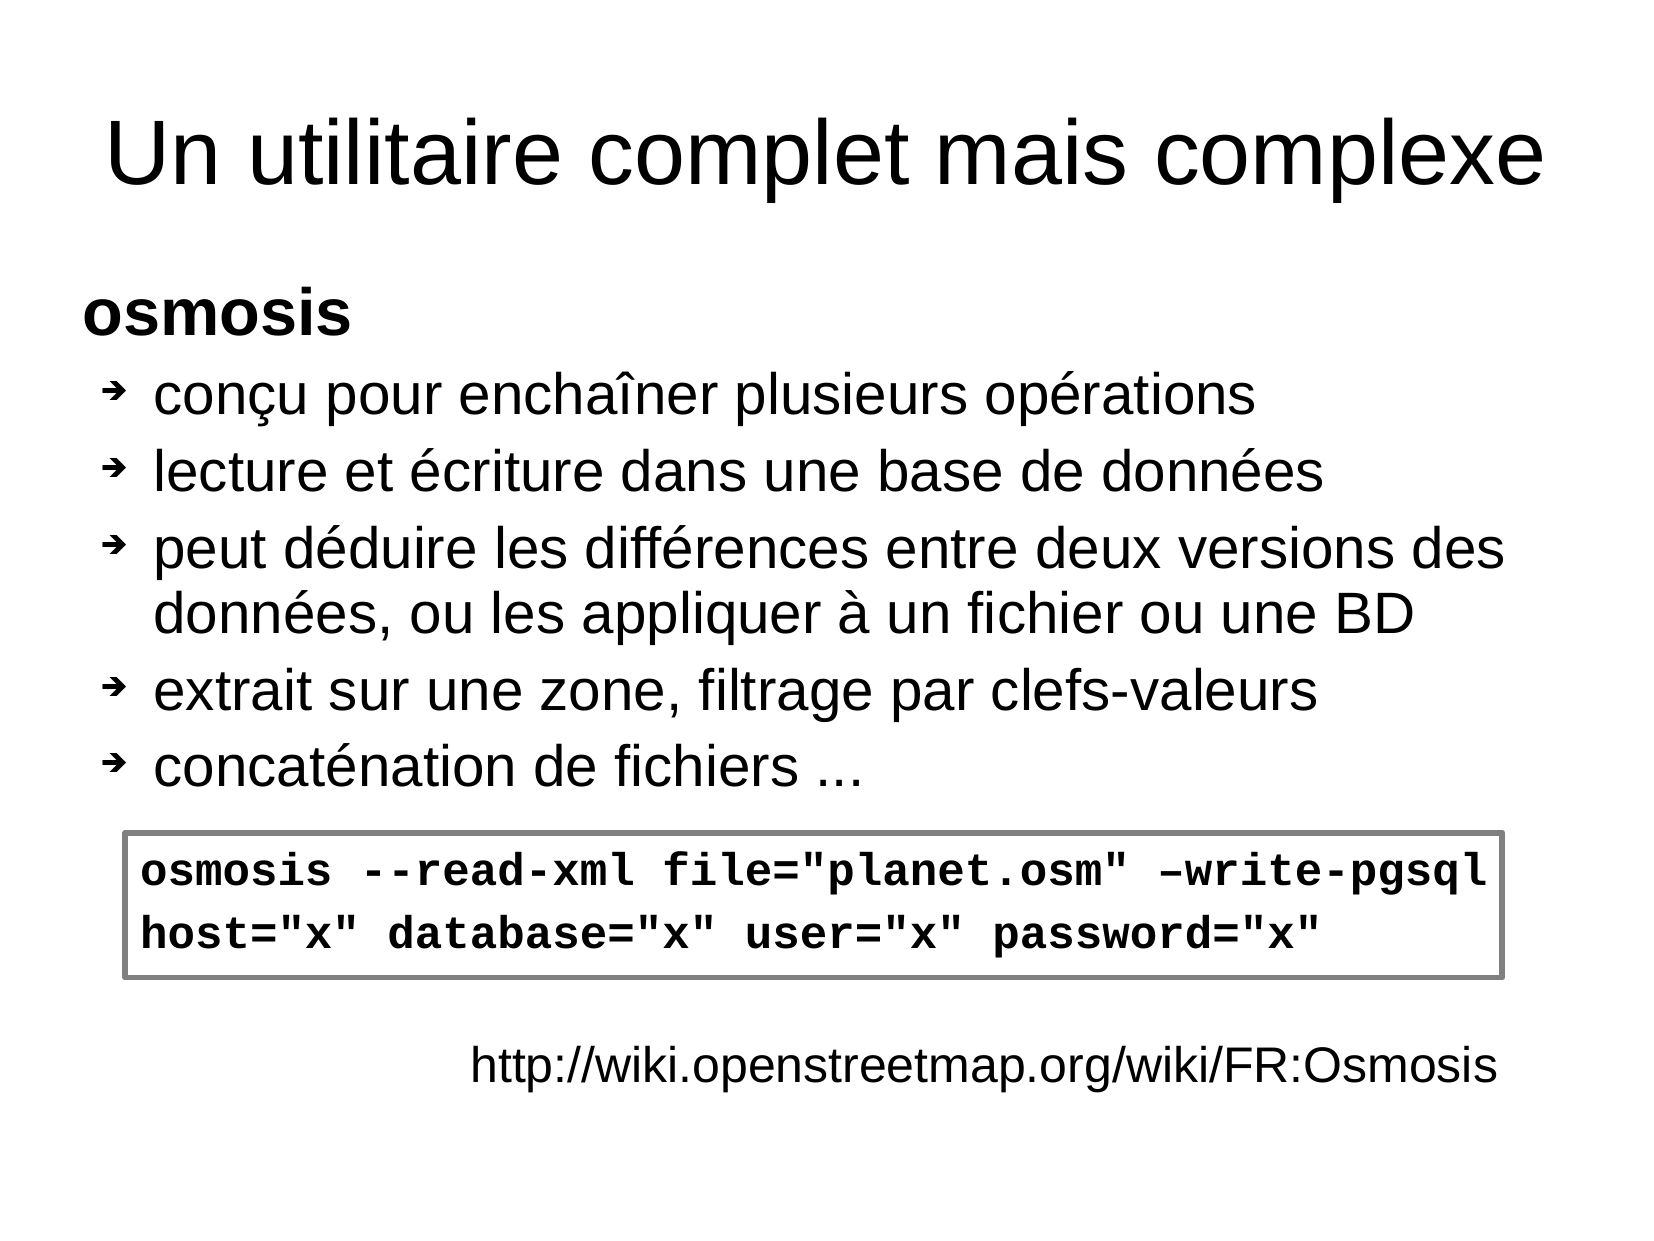

# Un utilitaire complet mais complexe
osmosis
conçu pour enchaîner plusieurs opérations
lecture et écriture dans une base de données
peut déduire les différences entre deux versions des données, ou les appliquer à un fichier ou une BD
extrait sur une zone, filtrage par clefs-valeurs
concaténation de fichiers ...
osmosis --read-xml file="planet.osm" –write-pgsql
host="x" database="x" user="x" password="x"
http://wiki.openstreetmap.org/wiki/FR:Osmosis